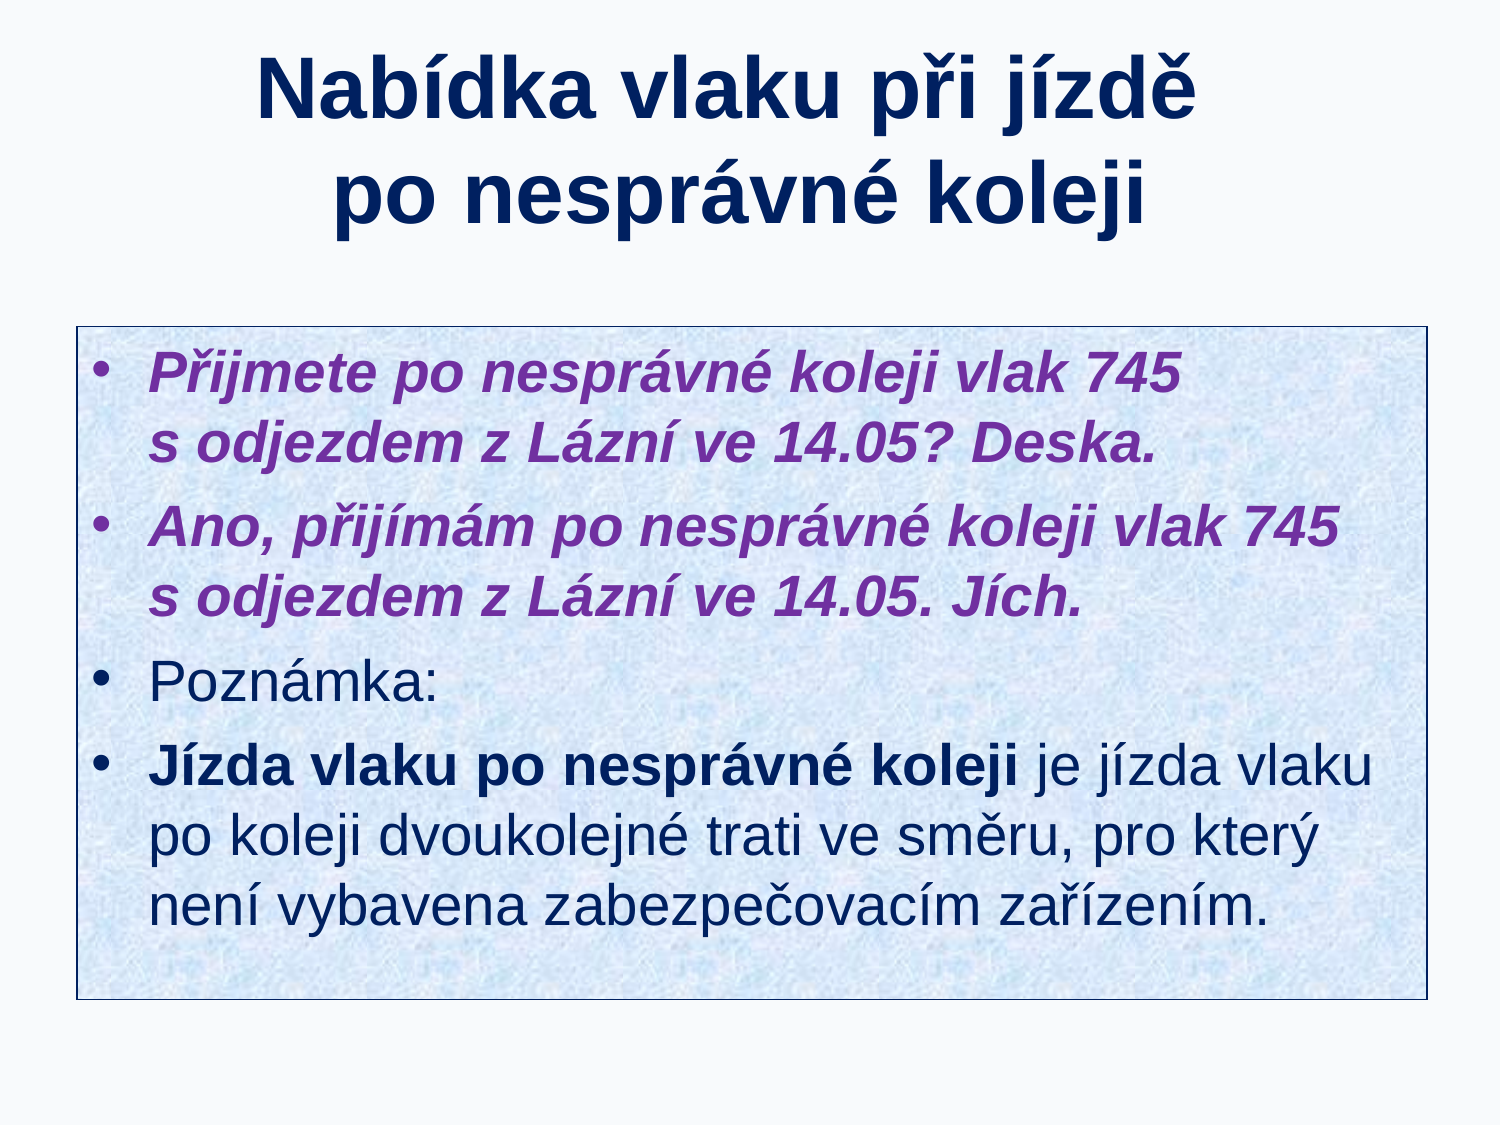

# Nabídka vlaku při jízdě po nesprávné koleji
Přijmete po nesprávné koleji vlak 745
s odjezdem z Lázní ve 14.05? Deska.
Ano, přijímám po nesprávné koleji vlak 745
s odjezdem z Lázní ve 14.05. Jích.
Poznámka:
Jízda vlaku po nesprávné koleji je jízda vlaku po koleji dvoukolejné trati ve směru, pro který není vybavena zabezpečovacím zařízením.